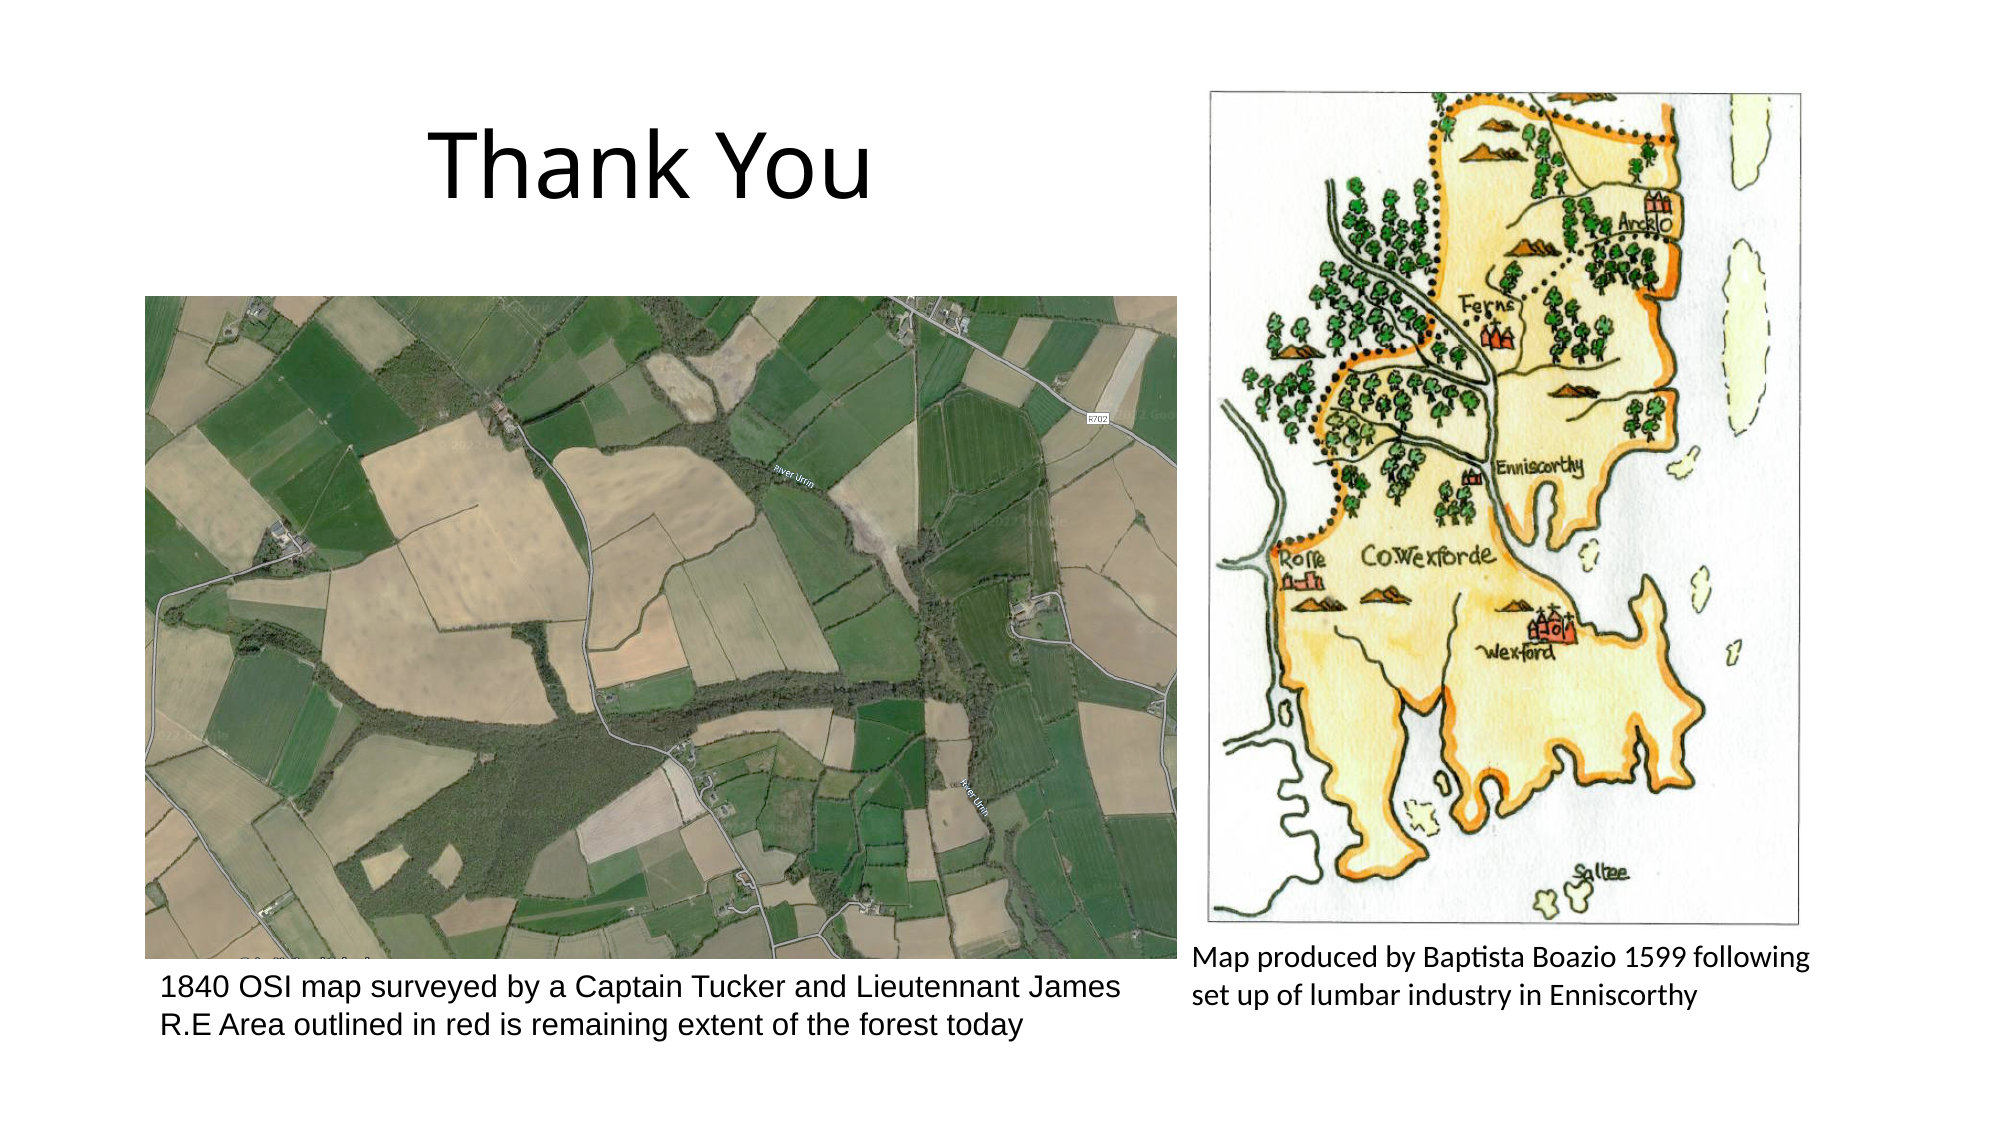

# Thank You
Map produced by Baptista Boazio 1599 following set up of lumbar industry in Enniscorthy
1840 OSI map surveyed by a Captain Tucker and Lieutennant James R.E Area outlined in red is remaining extent of the forest today